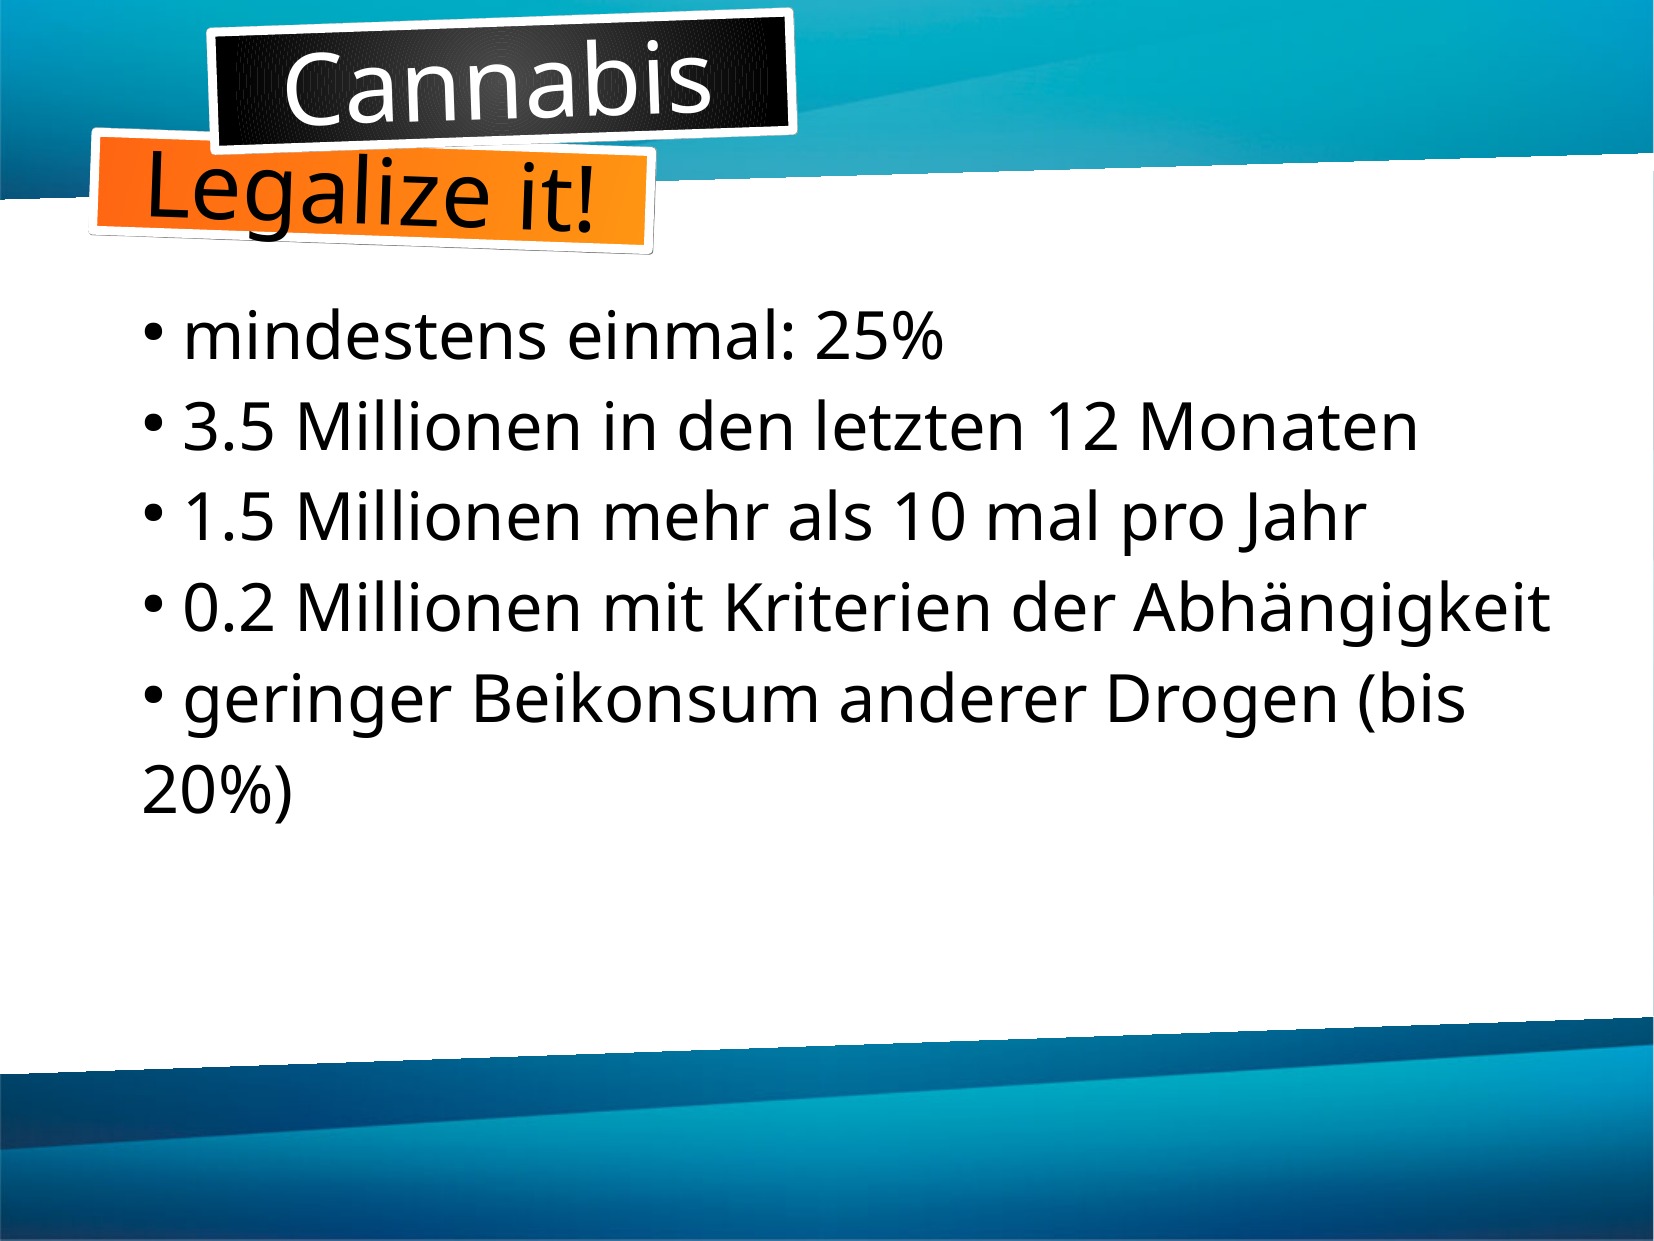

Cannabis
# Legalize it!
 mindestens einmal: 25%
 3.5 Millionen in den letzten 12 Monaten
 1.5 Millionen mehr als 10 mal pro Jahr
 0.2 Millionen mit Kriterien der Abhängigkeit
 geringer Beikonsum anderer Drogen (bis 20%)